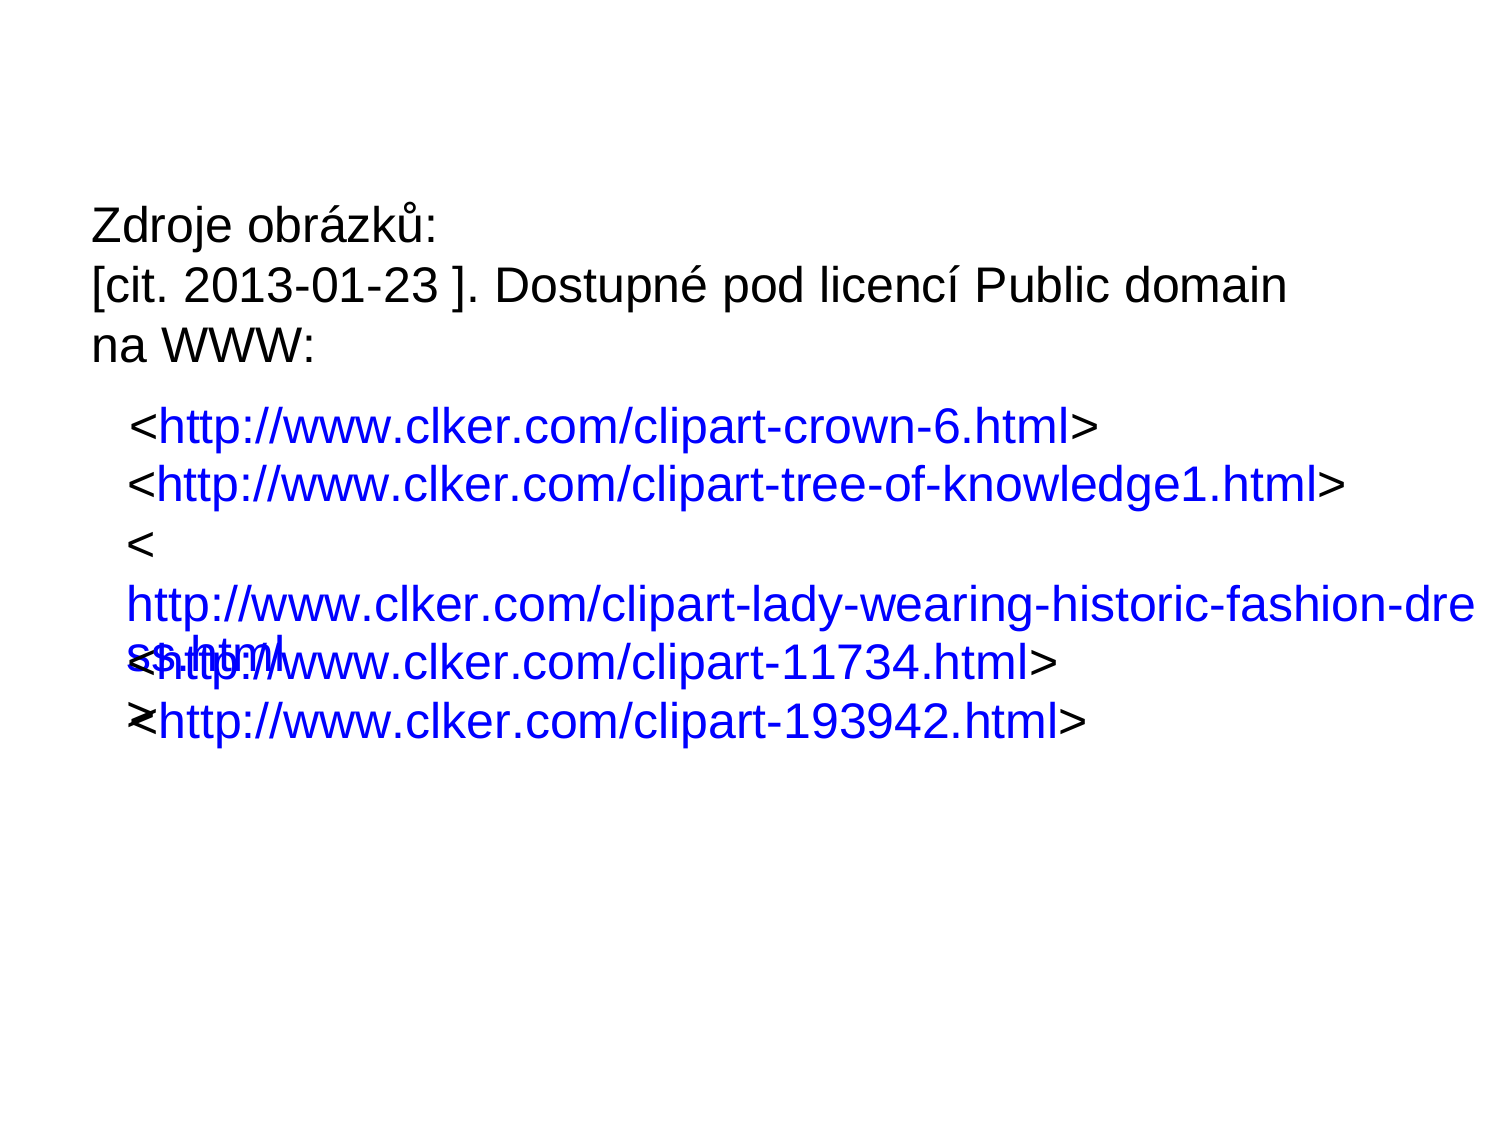

Zdroje obrázků:
[cit. 2013-01-23 ]. Dostupné pod licencí Public domain na WWW:
<http://www.clker.com/clipart-crown-6.html>
<http://www.clker.com/clipart-tree-of-knowledge1.html>
<http://www.clker.com/clipart-11734.html>
<http://www.clker.com/clipart-193942.html>
<http://www.clker.com/clipart-lady-wearing-historic-fashion-dress.html>